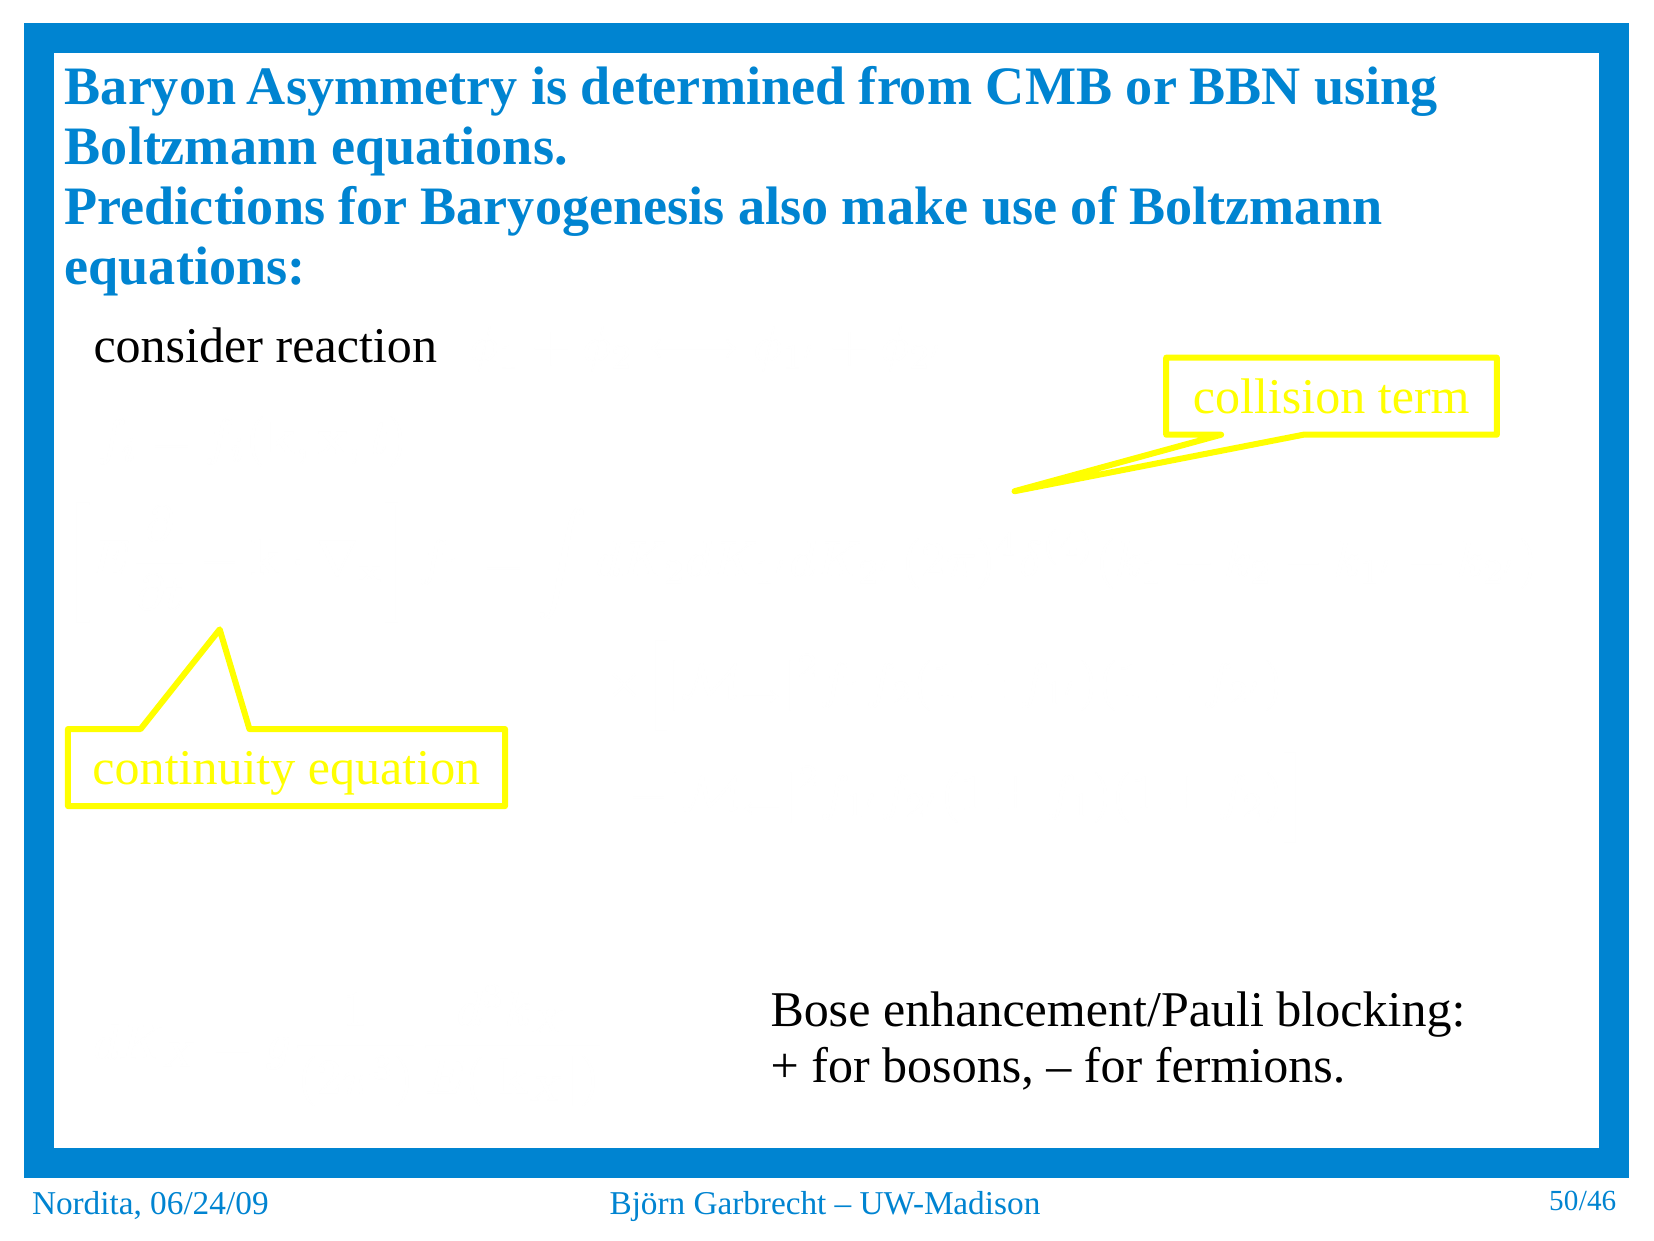

# Baryon Asymmetry is determined from CMB or BBN using Boltzmann equations. Predictions for Baryogenesis also make use of Boltzmann equations:
consider reaction
collision term
continuity equation
Bose enhancement/Pauli blocking:
+ for bosons, – for fermions.
Björn Garbrecht – UW-Madison
50